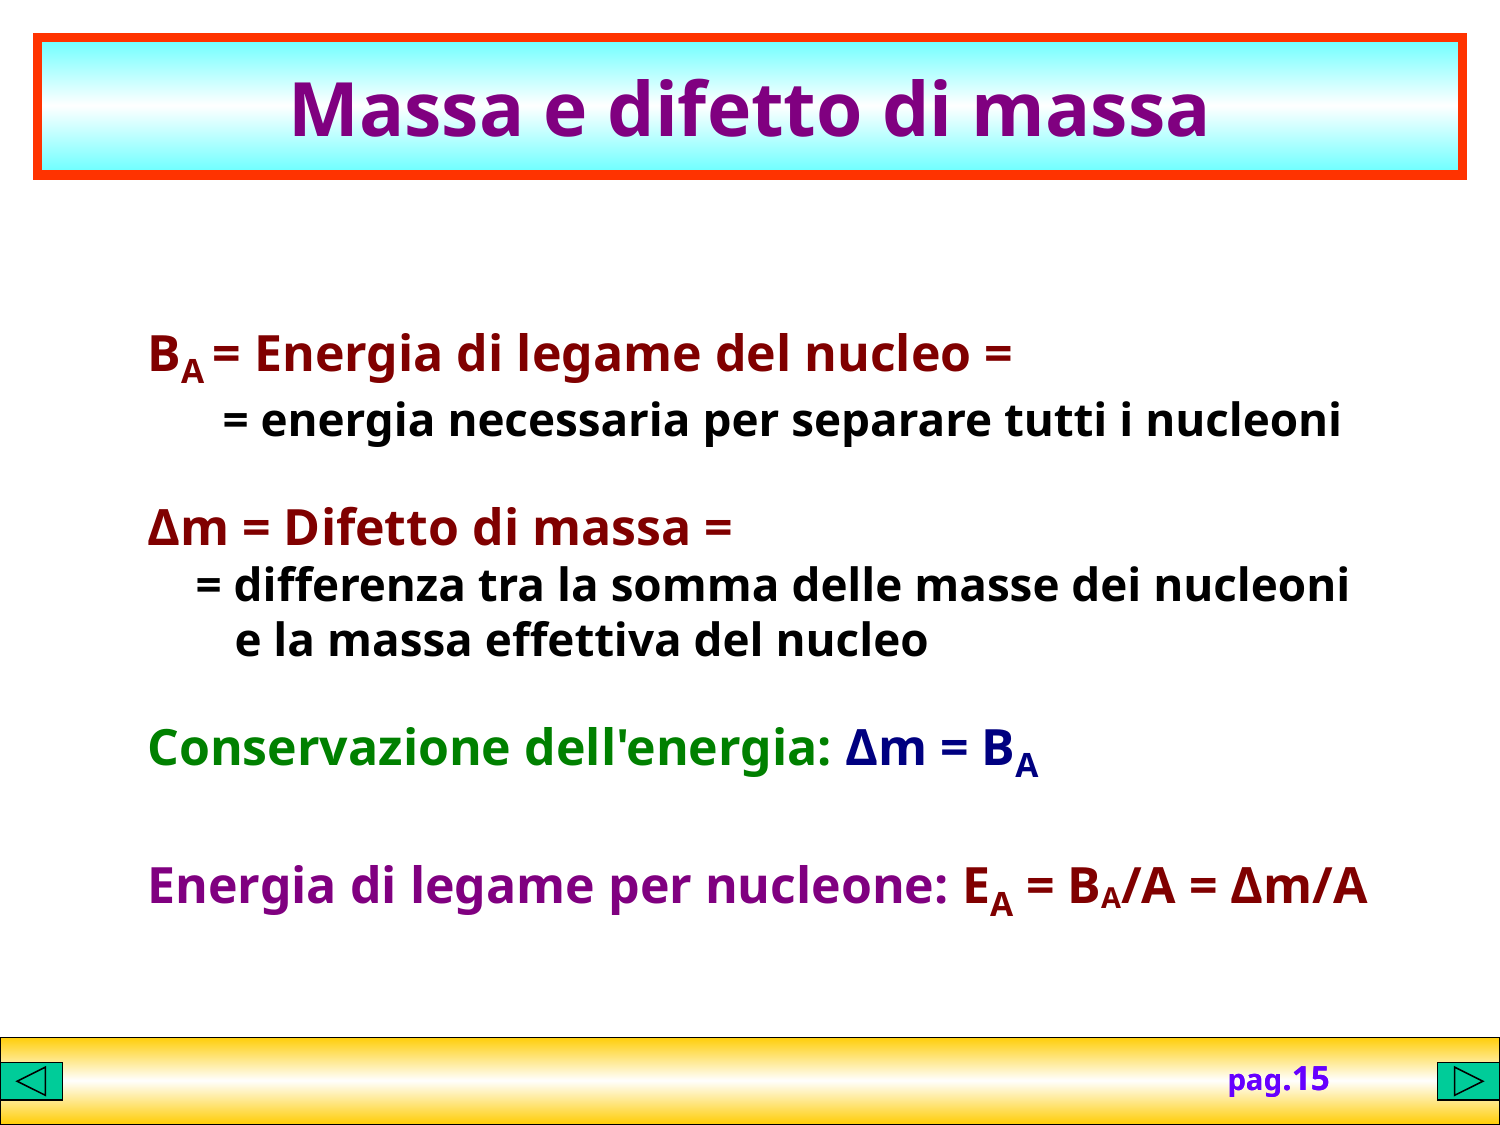

# Massa e difetto di massa
BA = Energia di legame del nucleo =
 	= energia necessaria per separare tutti i nucleoni
Δm = Difetto di massa =
 = differenza tra la somma delle masse dei nucleoni
	 e la massa effettiva del nucleo
Conservazione dell'energia: Δm = BA
Energia di legame per nucleone: EA = BA/A = Δm/A
pag.
15